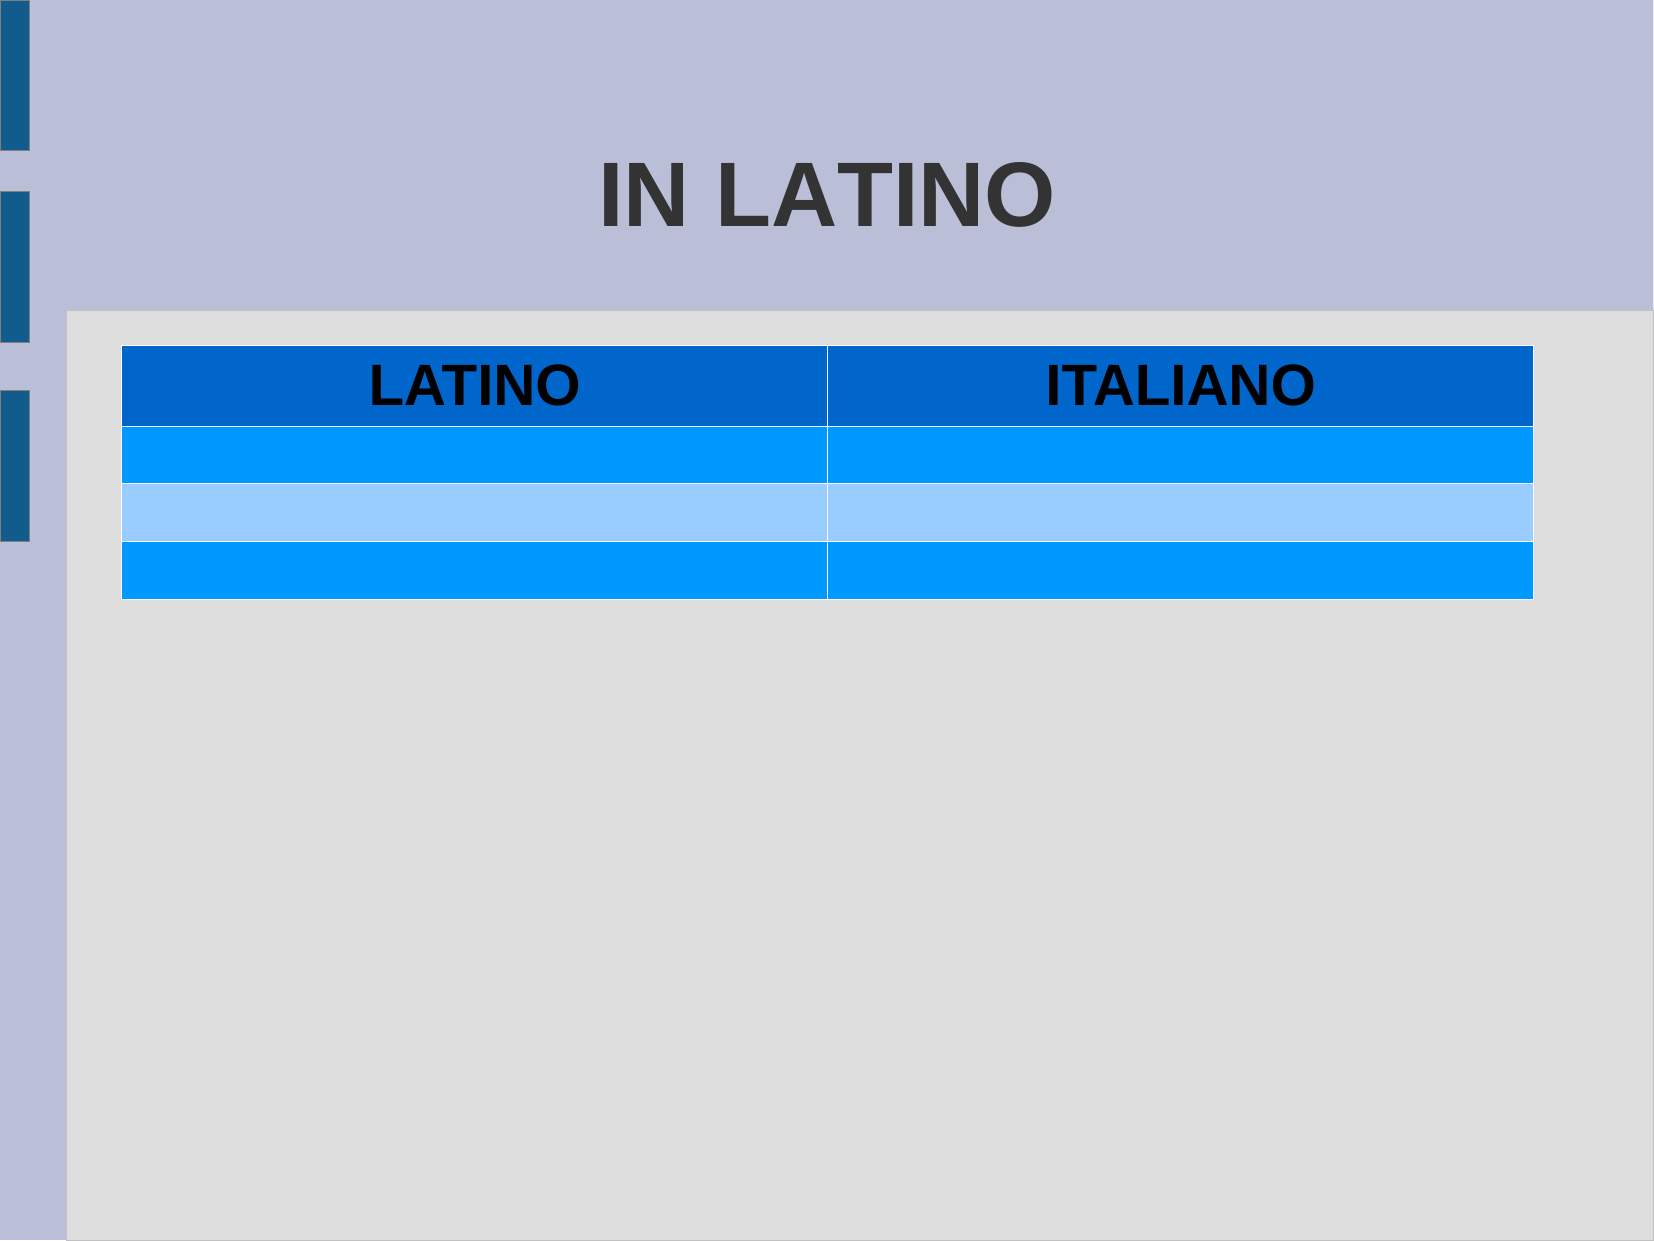

# IN LATINO
| LATINO | ITALIANO |
| --- | --- |
| | |
| | |
| | |